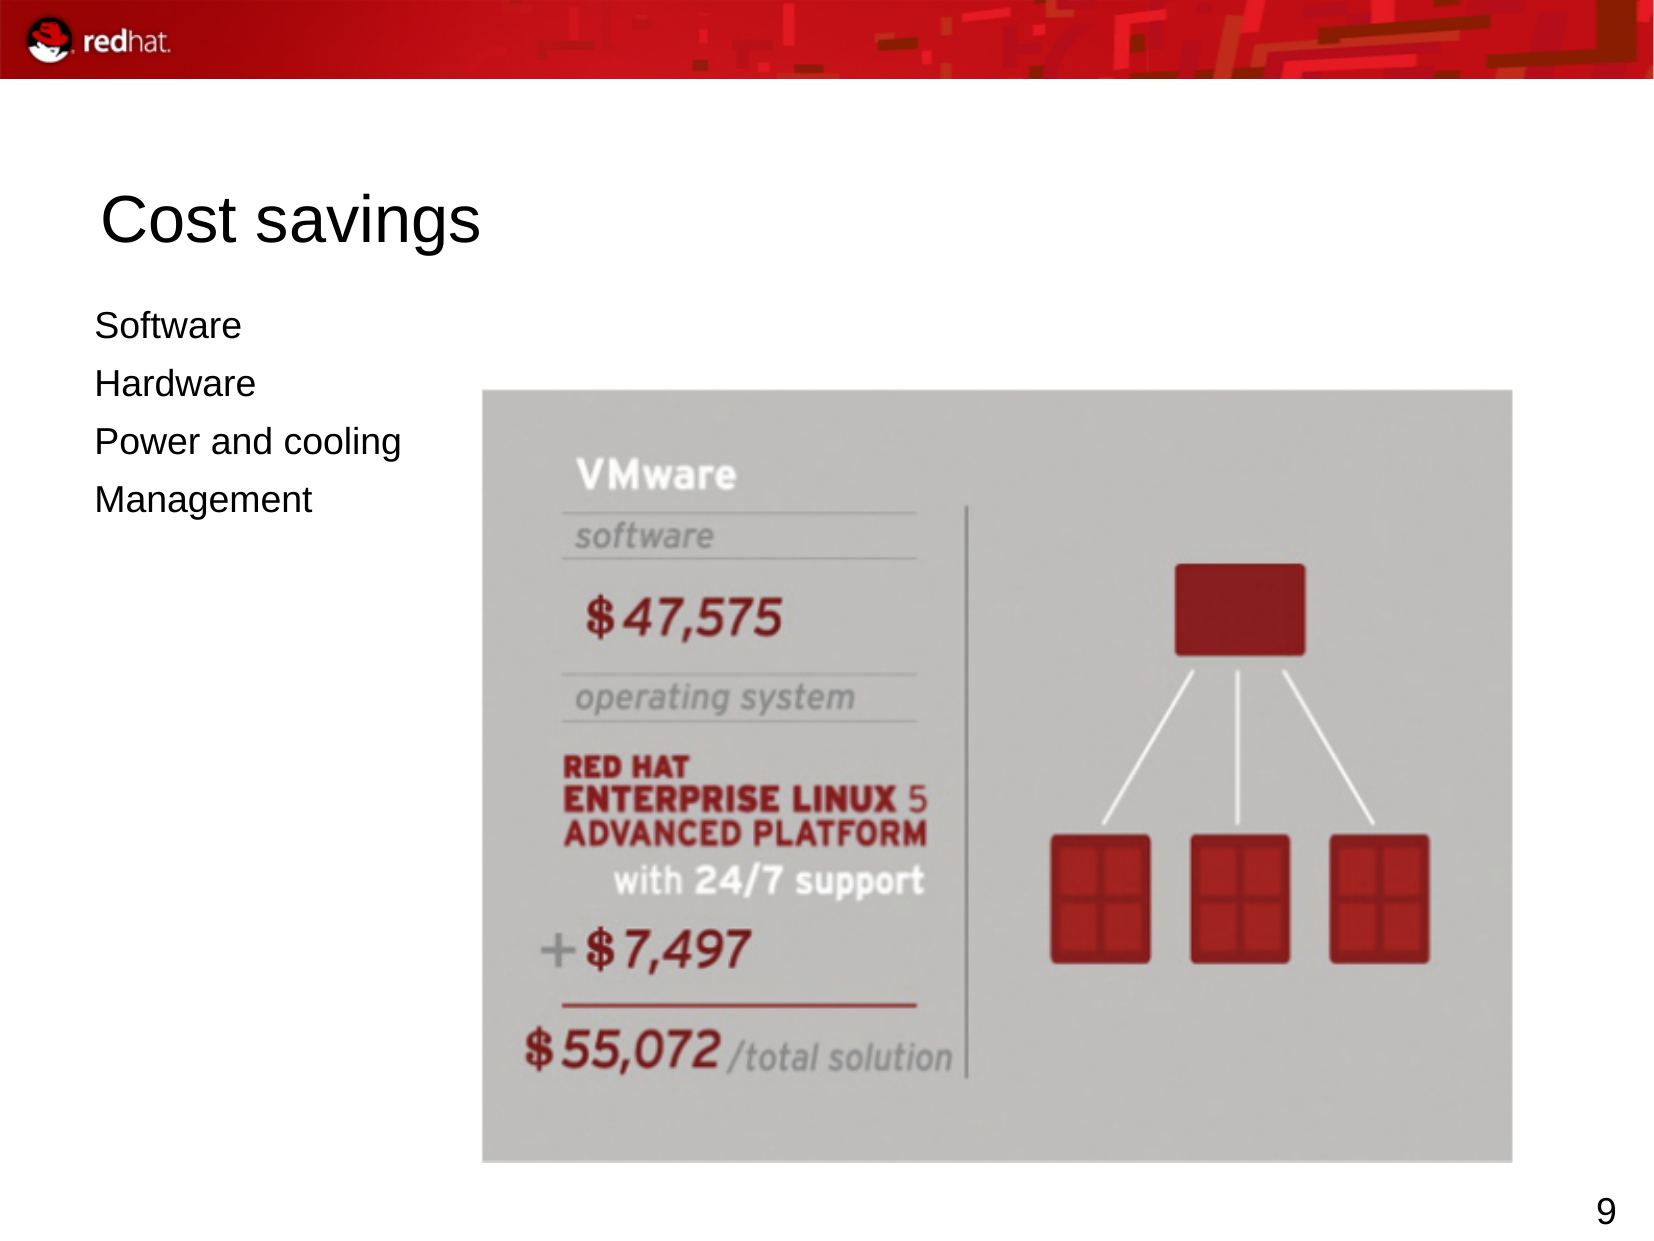

# Cost savings
Software
Hardware
Power and cooling
Management